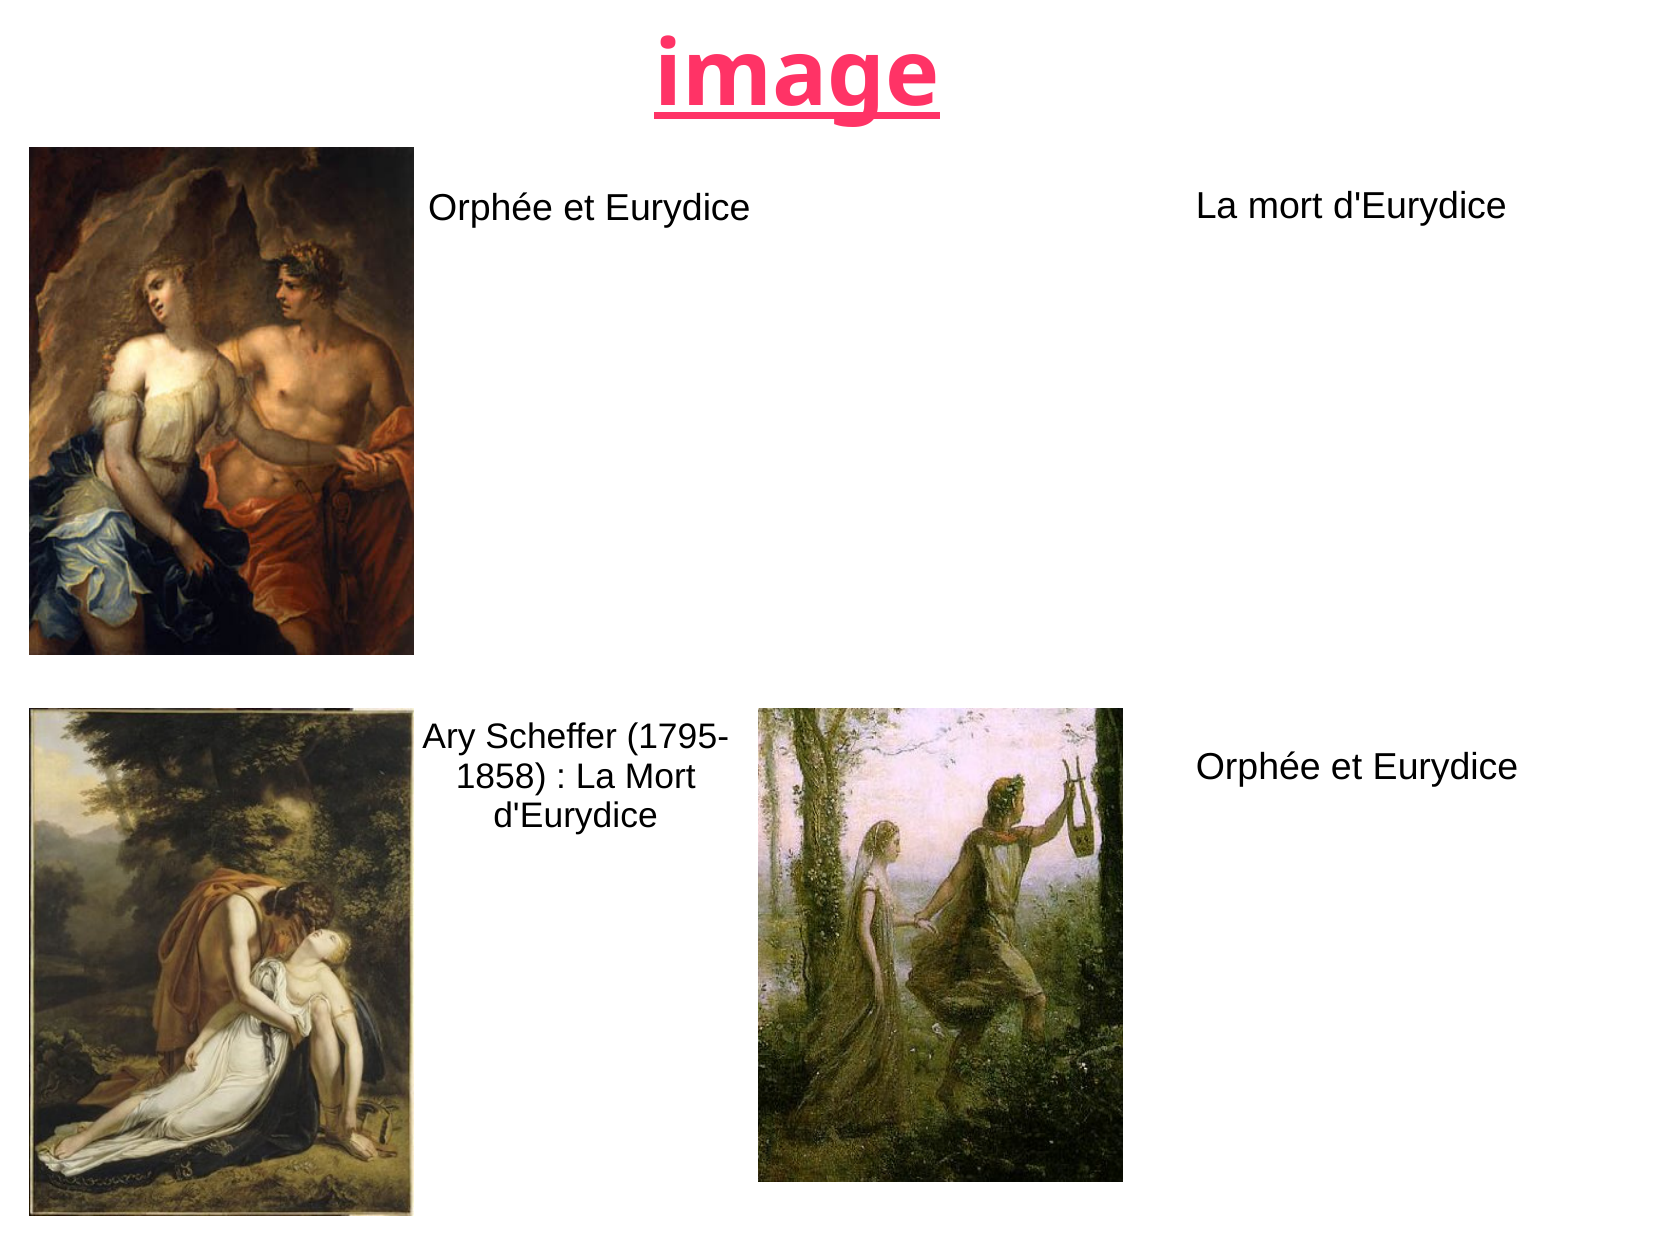

image
La mort d'Eurydice
Orphée et Eurydice
Ary Scheffer (1795-1858) : La Mort d'Eurydice
Orphée et Eurydice